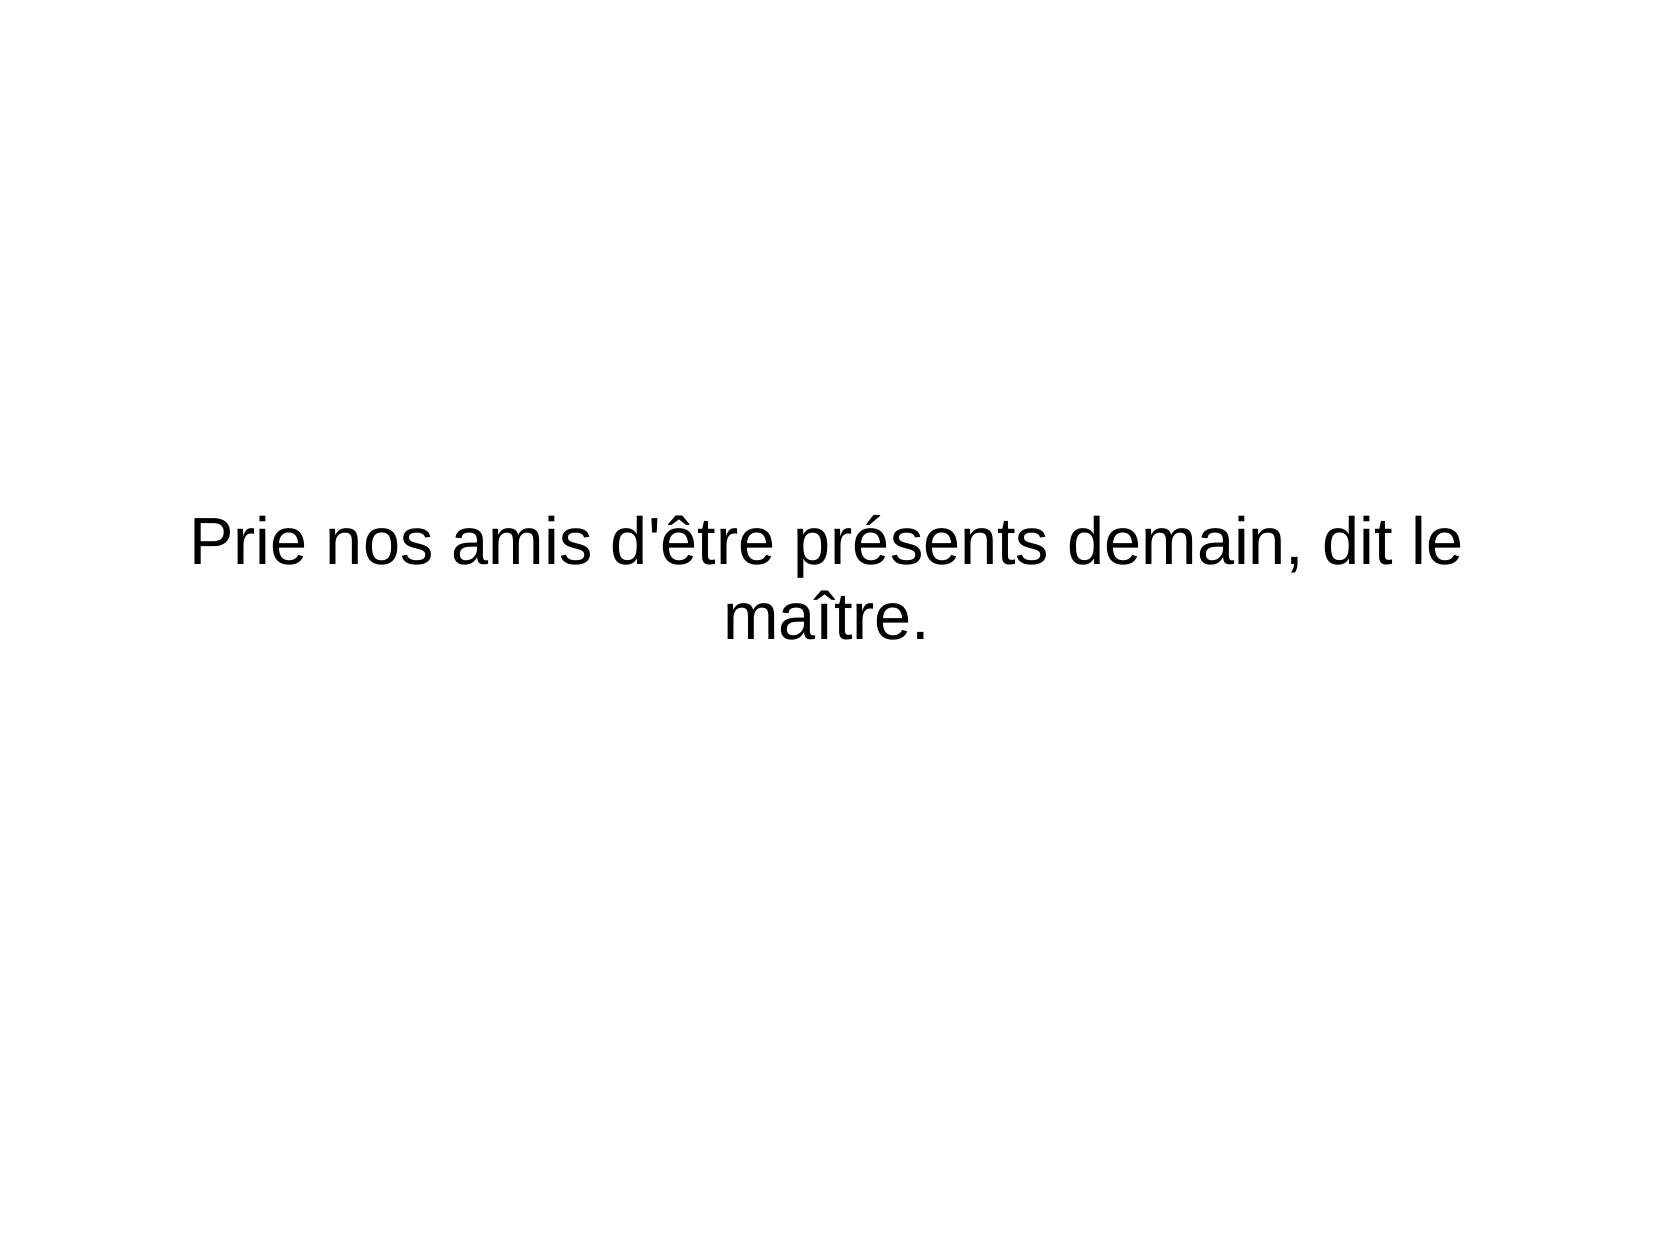

# Prie nos amis d'être présents demain, dit le maître.